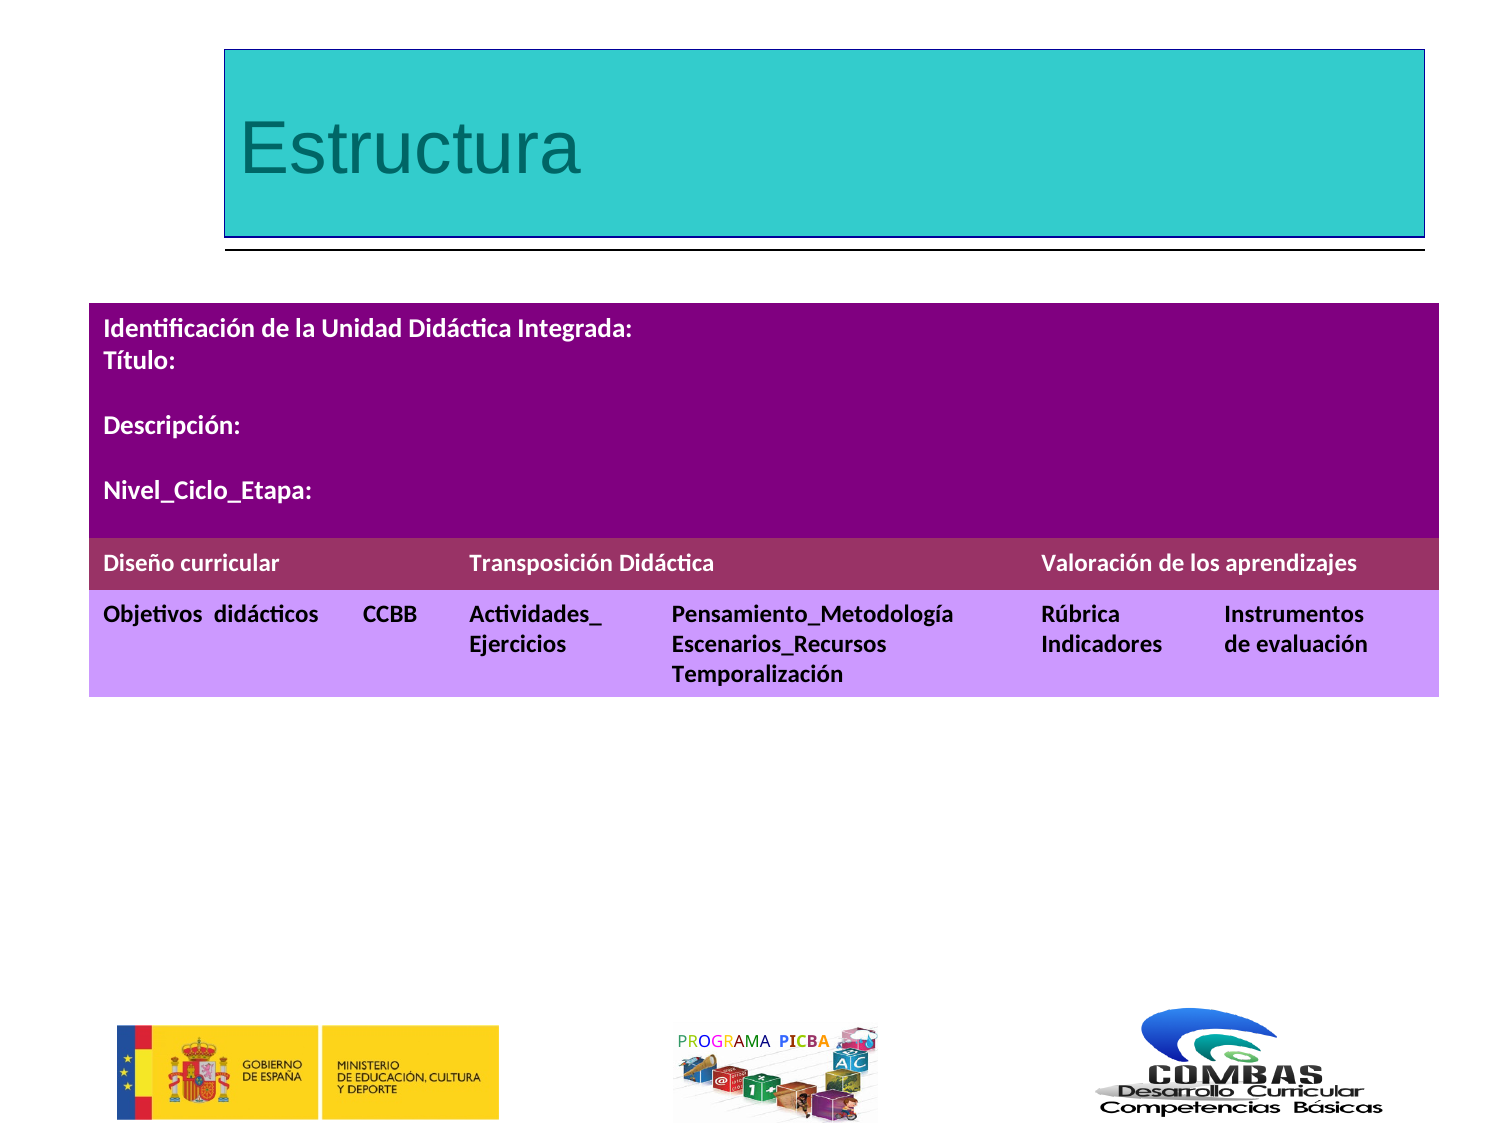

# Estructura
| Identificación de la Unidad Didáctica Integrada: Título: Descripción: Nivel\_Ciclo\_Etapa: | | | | | |
| --- | --- | --- | --- | --- | --- |
| Diseño curricular | | Transposición Didáctica | | Valoración de los aprendizajes | |
| Objetivos didácticos | CCBB | Actividades\_ Ejercicios | Pensamiento\_Metodología Escenarios\_Recursos Temporalización | Rúbrica Indicadores | Instrumentos de evaluación |
| | | | | | |
PROGRAMA PICBA